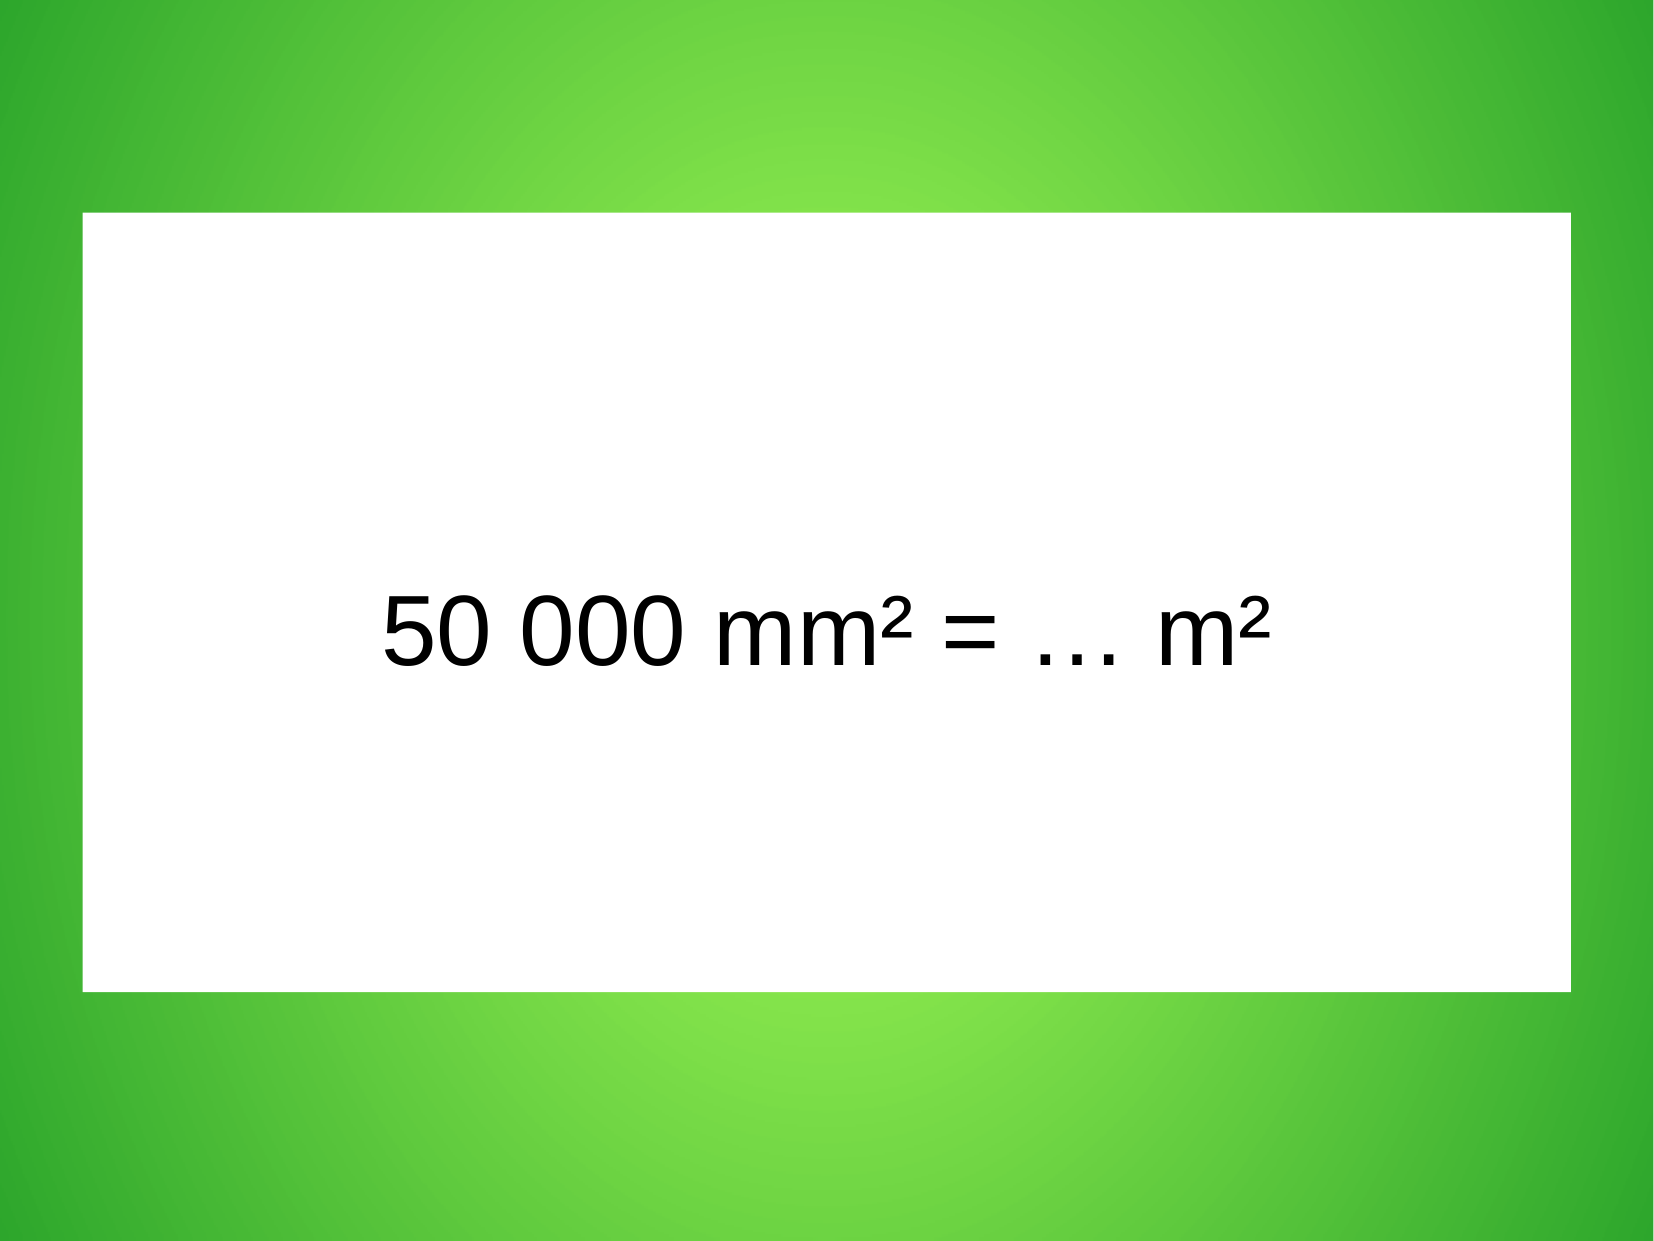

# 50 000 mm² = … m²